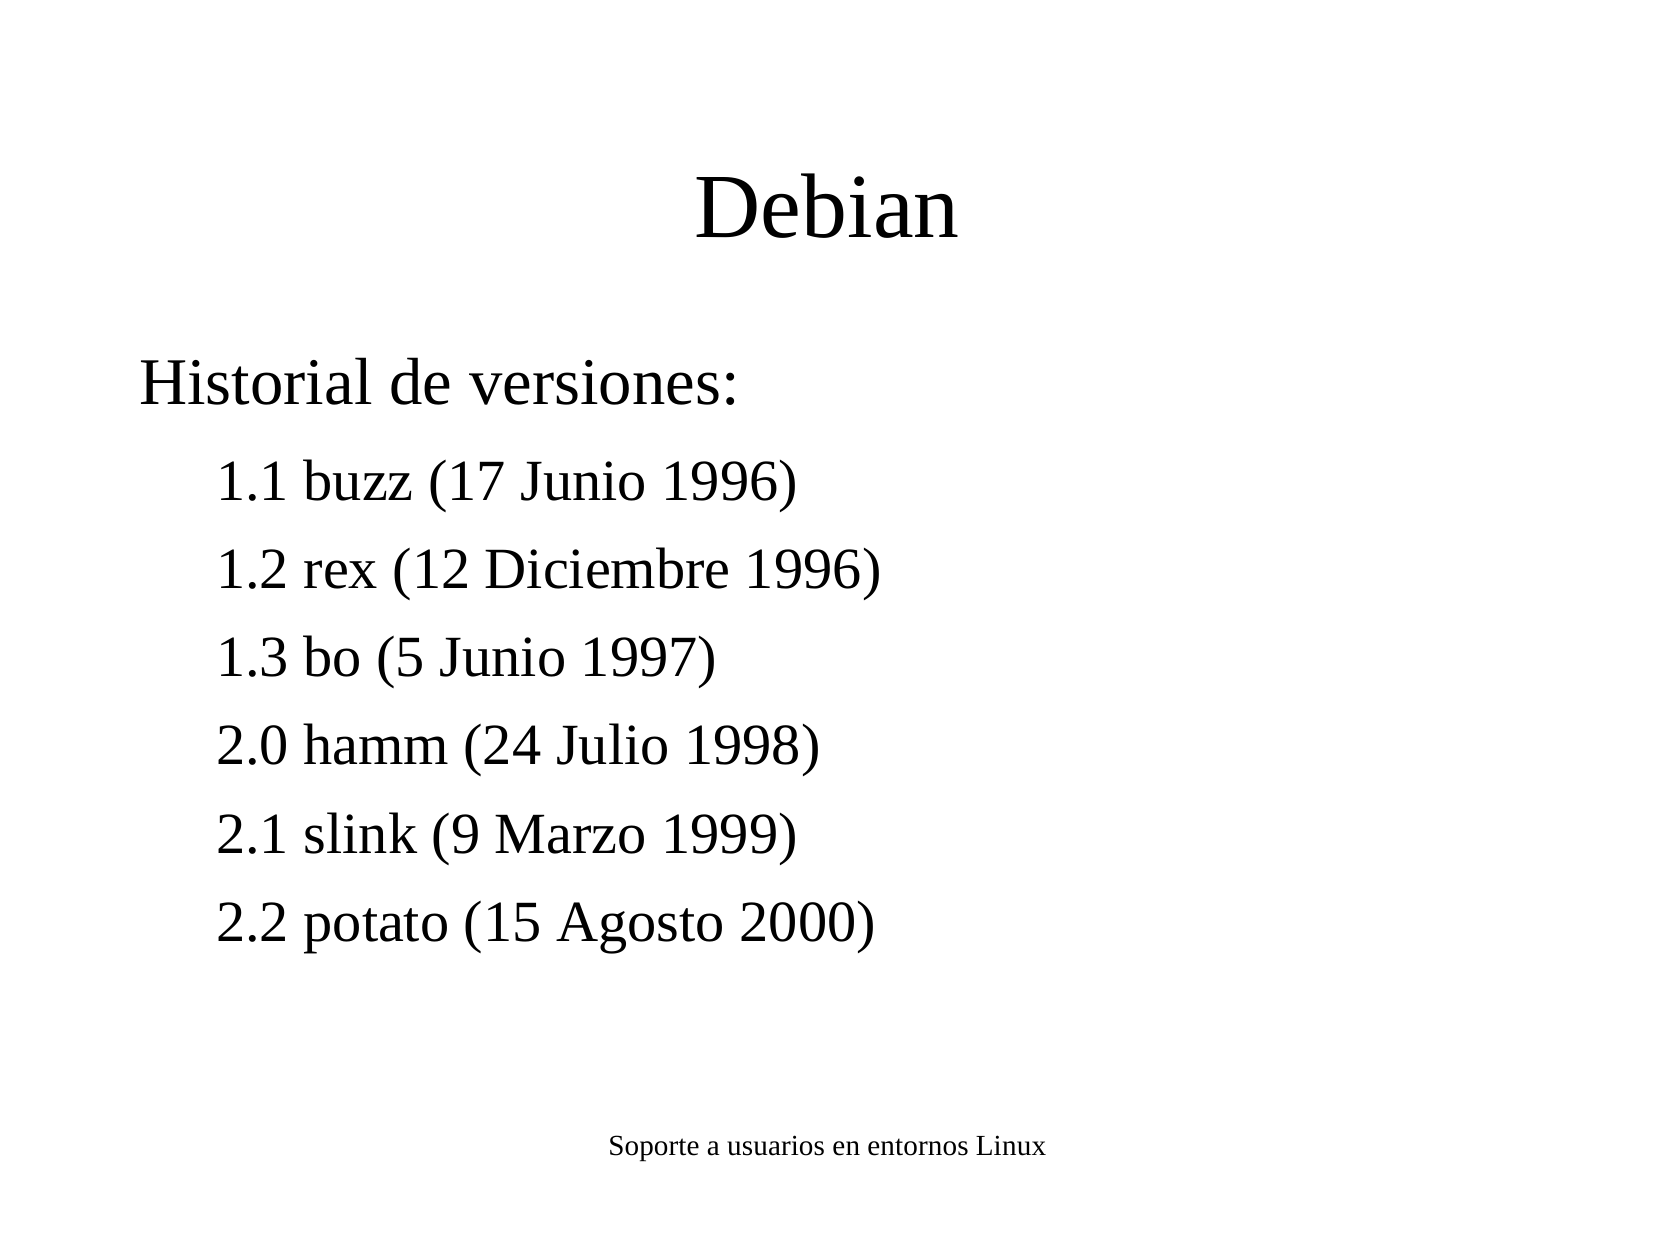

# Debian
Historial de versiones:
1.1 buzz (17 Junio 1996)
1.2 rex (12 Diciembre 1996)
1.3 bo (5 Junio 1997)
2.0 hamm (24 Julio 1998)
2.1 slink (9 Marzo 1999)
2.2 potato (15 Agosto 2000)